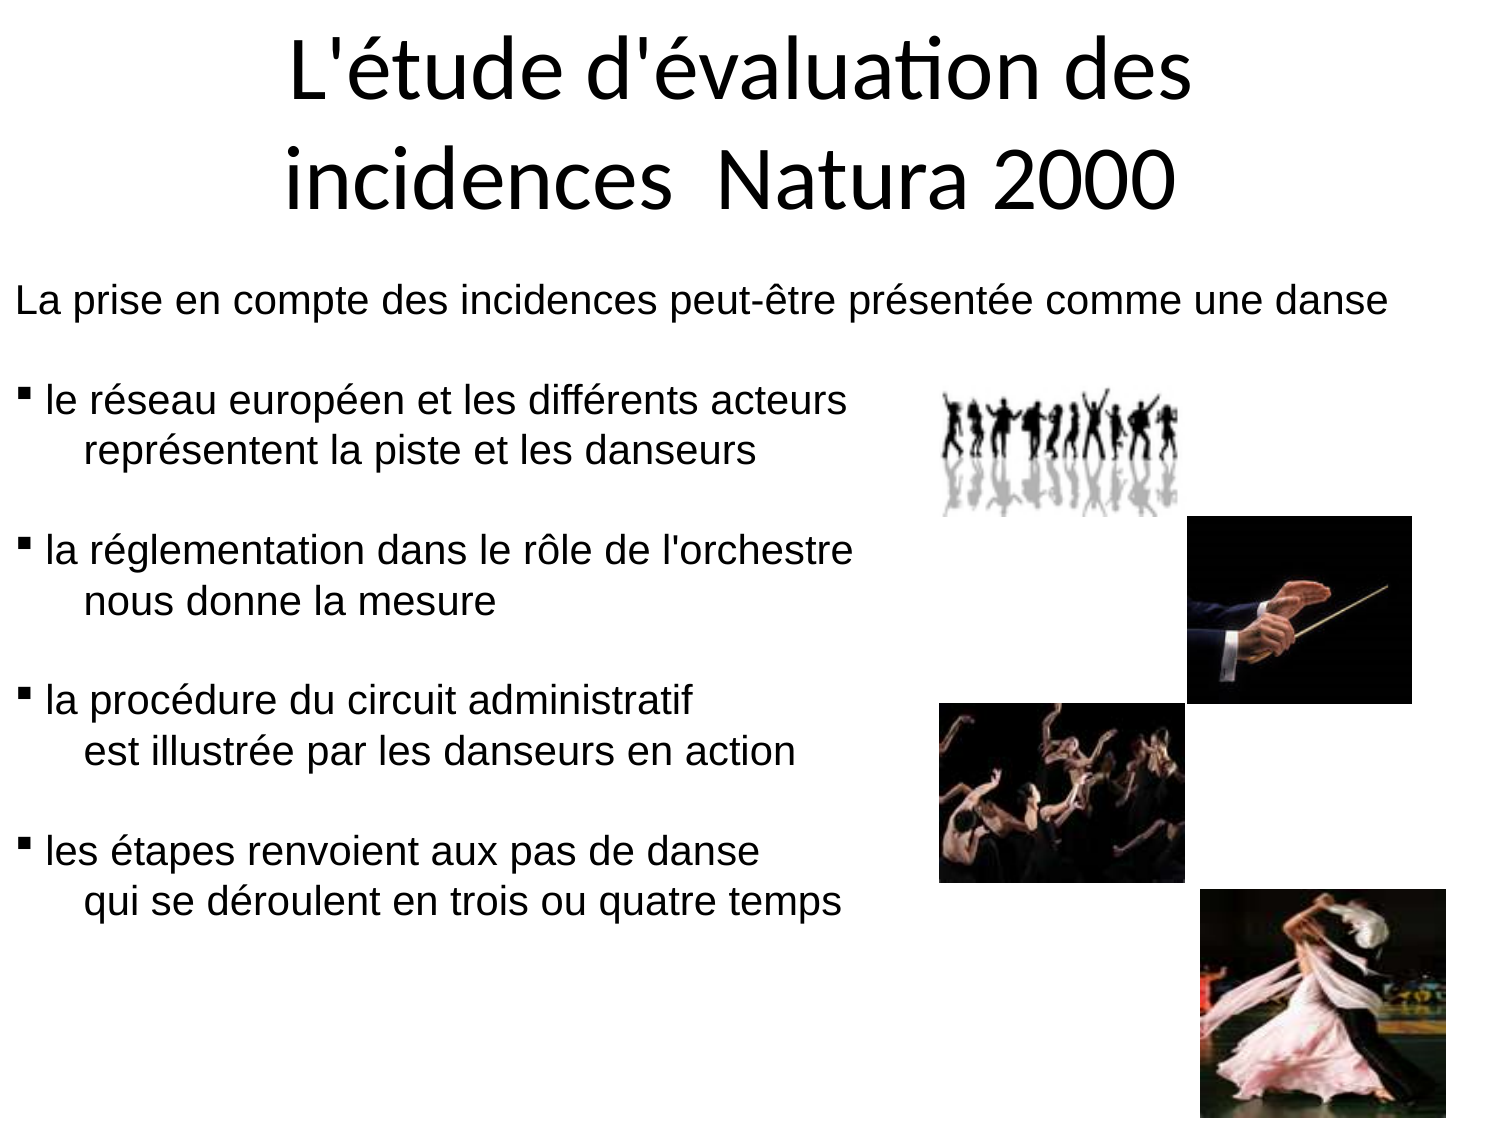

L'étude d'évaluation des incidences Natura 2000
La prise en compte des incidences peut-être présentée comme une danse
 le réseau européen et les différents acteurs
 représentent la piste et les danseurs
 la réglementation dans le rôle de l'orchestre
 nous donne la mesure
 la procédure du circuit administratif
 est illustrée par les danseurs en action
 les étapes renvoient aux pas de danse
 qui se déroulent en trois ou quatre temps